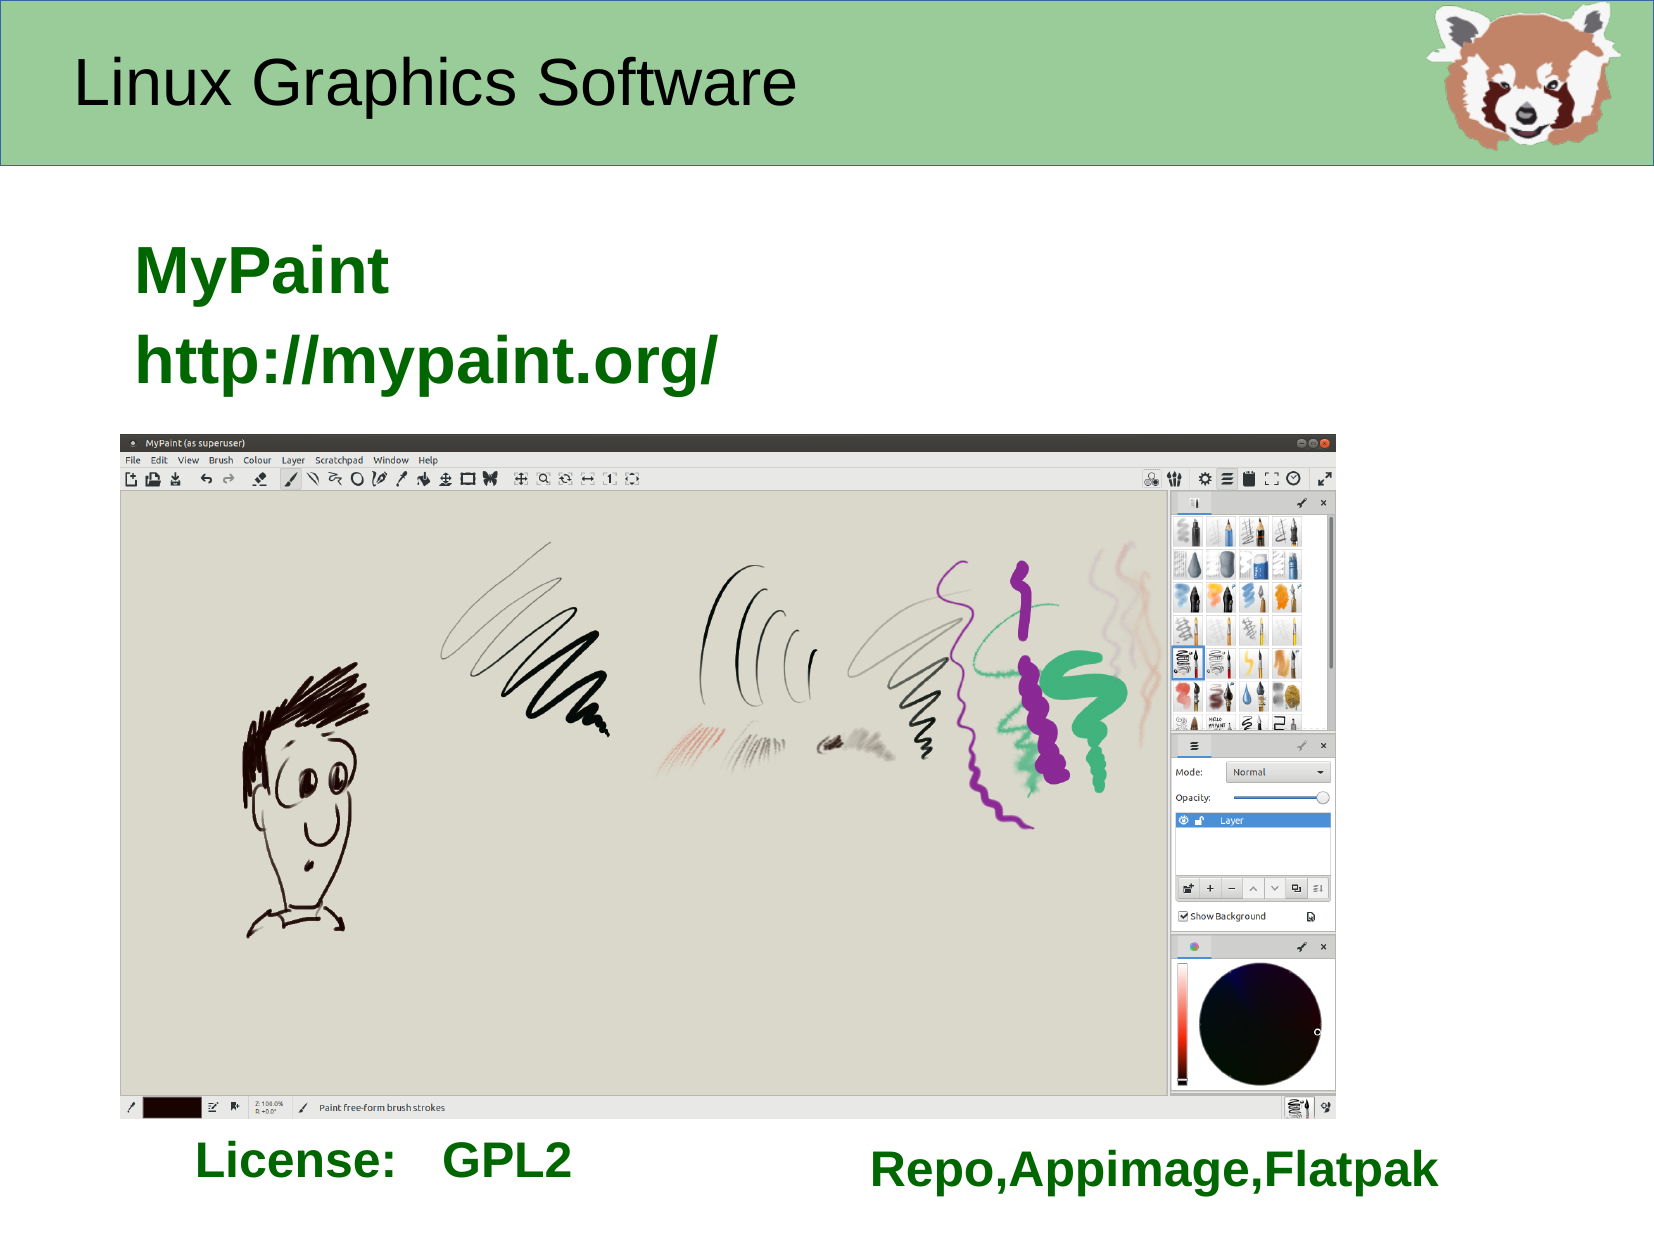

# Linux Graphics Software
MyPaint
http://mypaint.org/
License:
GPL2
Repo,Appimage,Flatpak